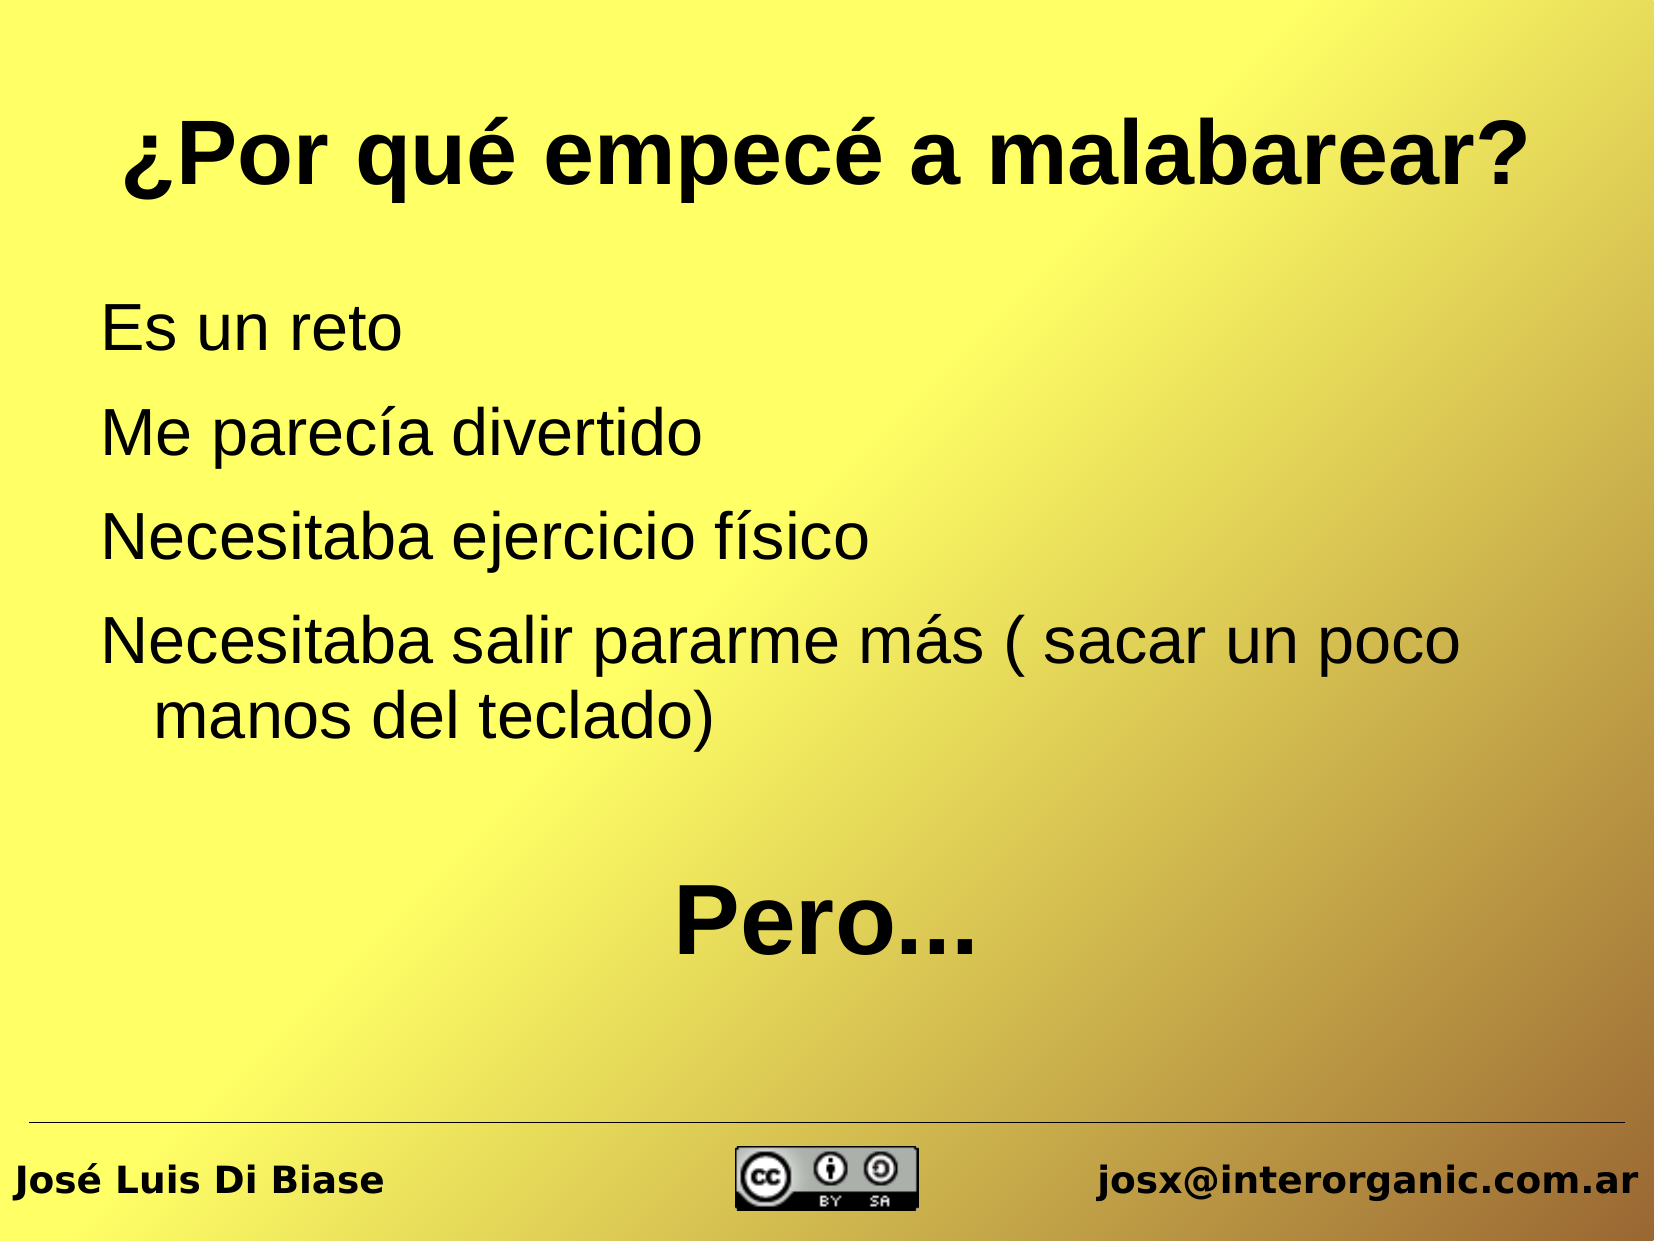

# ¿Por qué empecé a malabarear?
Es un reto
Me parecía divertido
Necesitaba ejercicio físico
Necesitaba salir pararme más ( sacar un poco manos del teclado)
Pero...
José Luis Di Biase
 josx@interorganic.com.ar